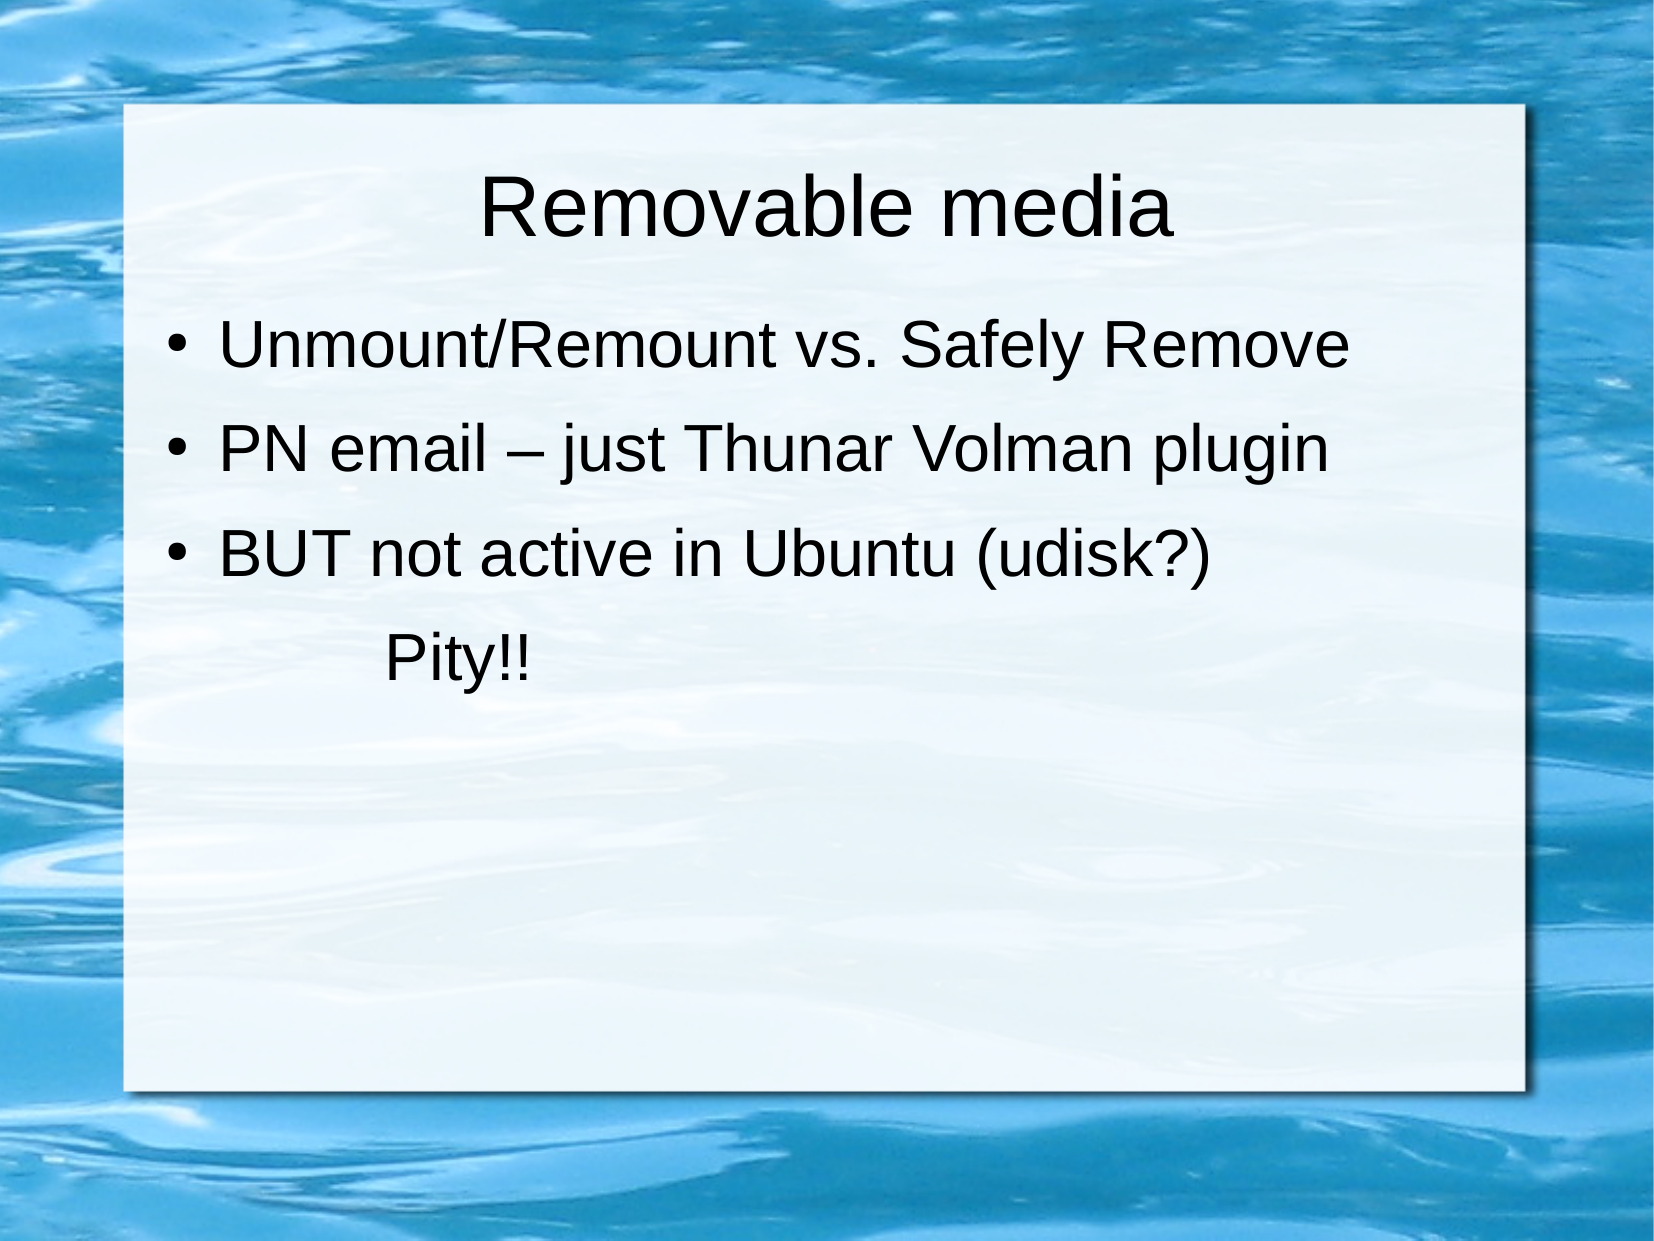

# Removable media
Unmount/Remount vs. Safely Remove
PN email – just Thunar Volman plugin
BUT not active in Ubuntu (udisk?)
 Pity!!